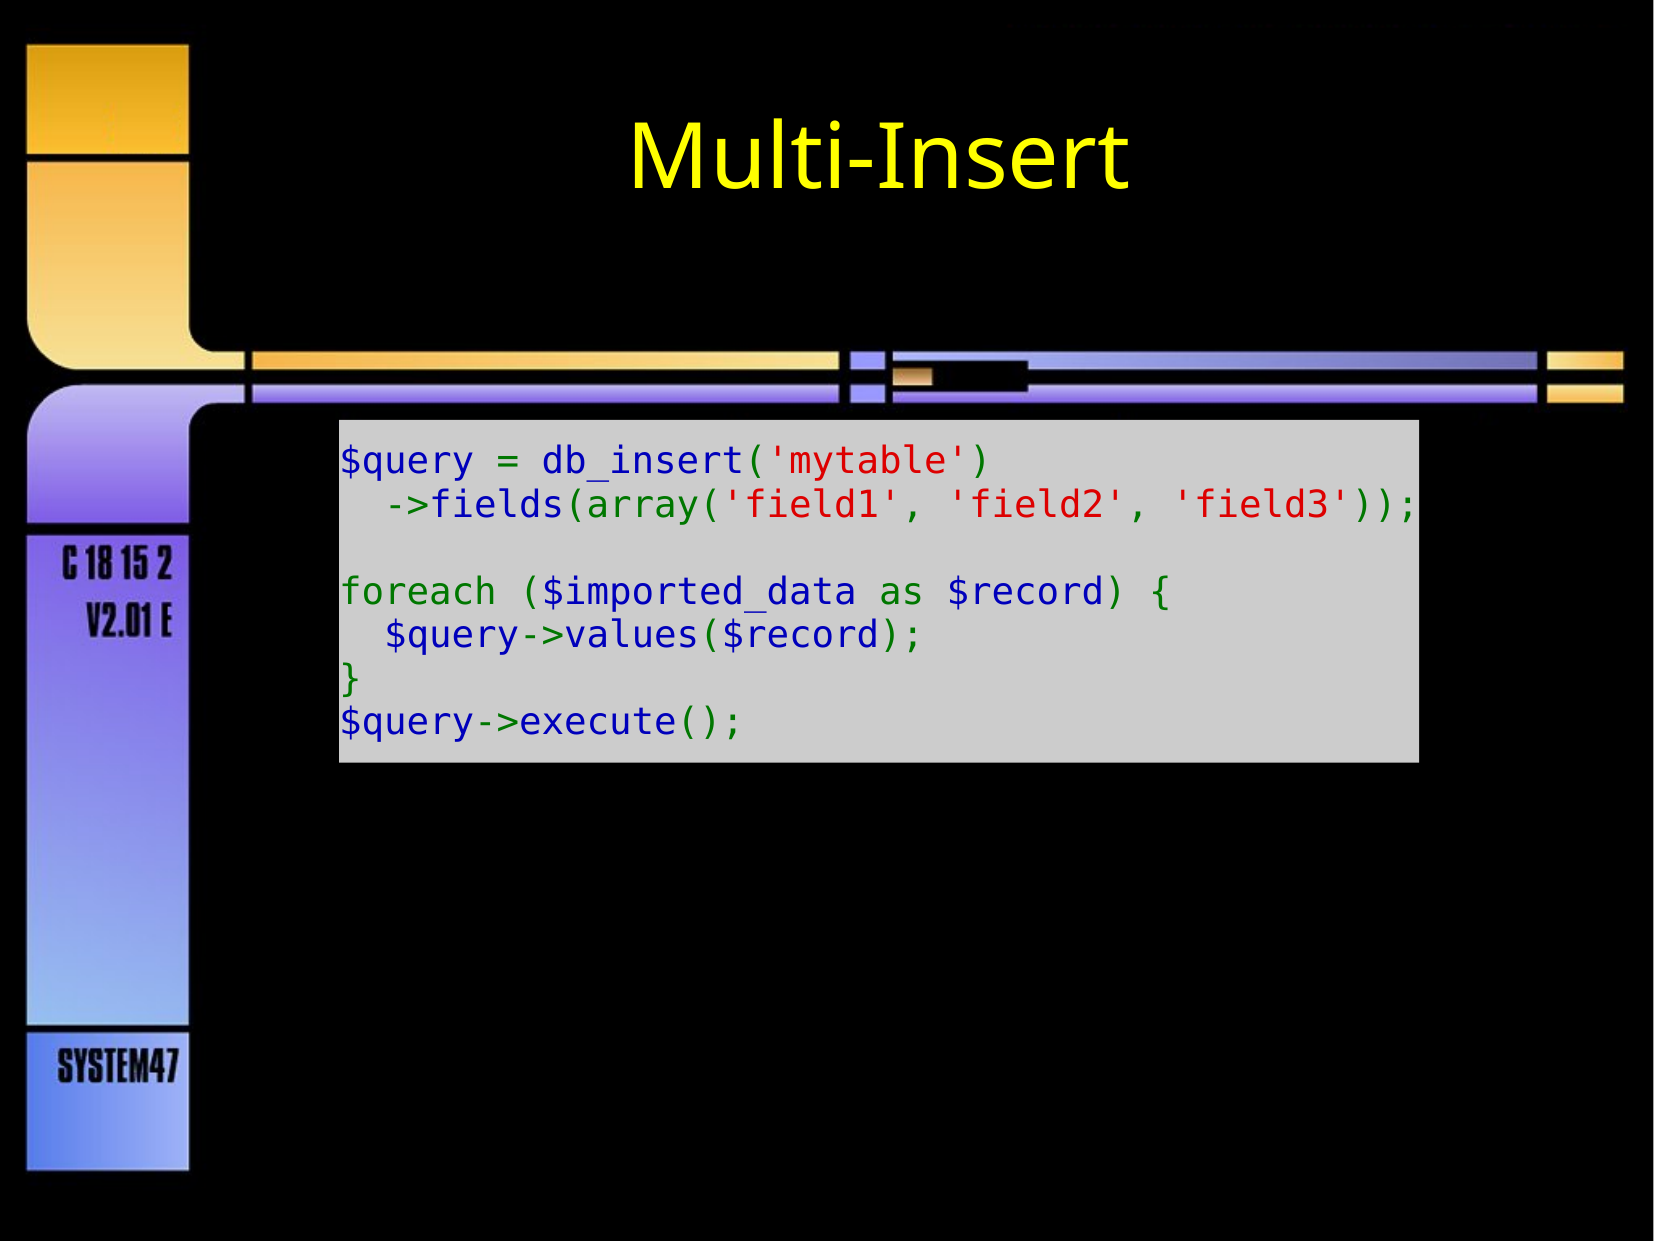

# Multi-Insert
$query = db_insert('mytable')
  ->fields(array('field1', 'field2', 'field3'));
foreach ($imported_data as $record) {
  $query->values($record);
}
$query->execute();